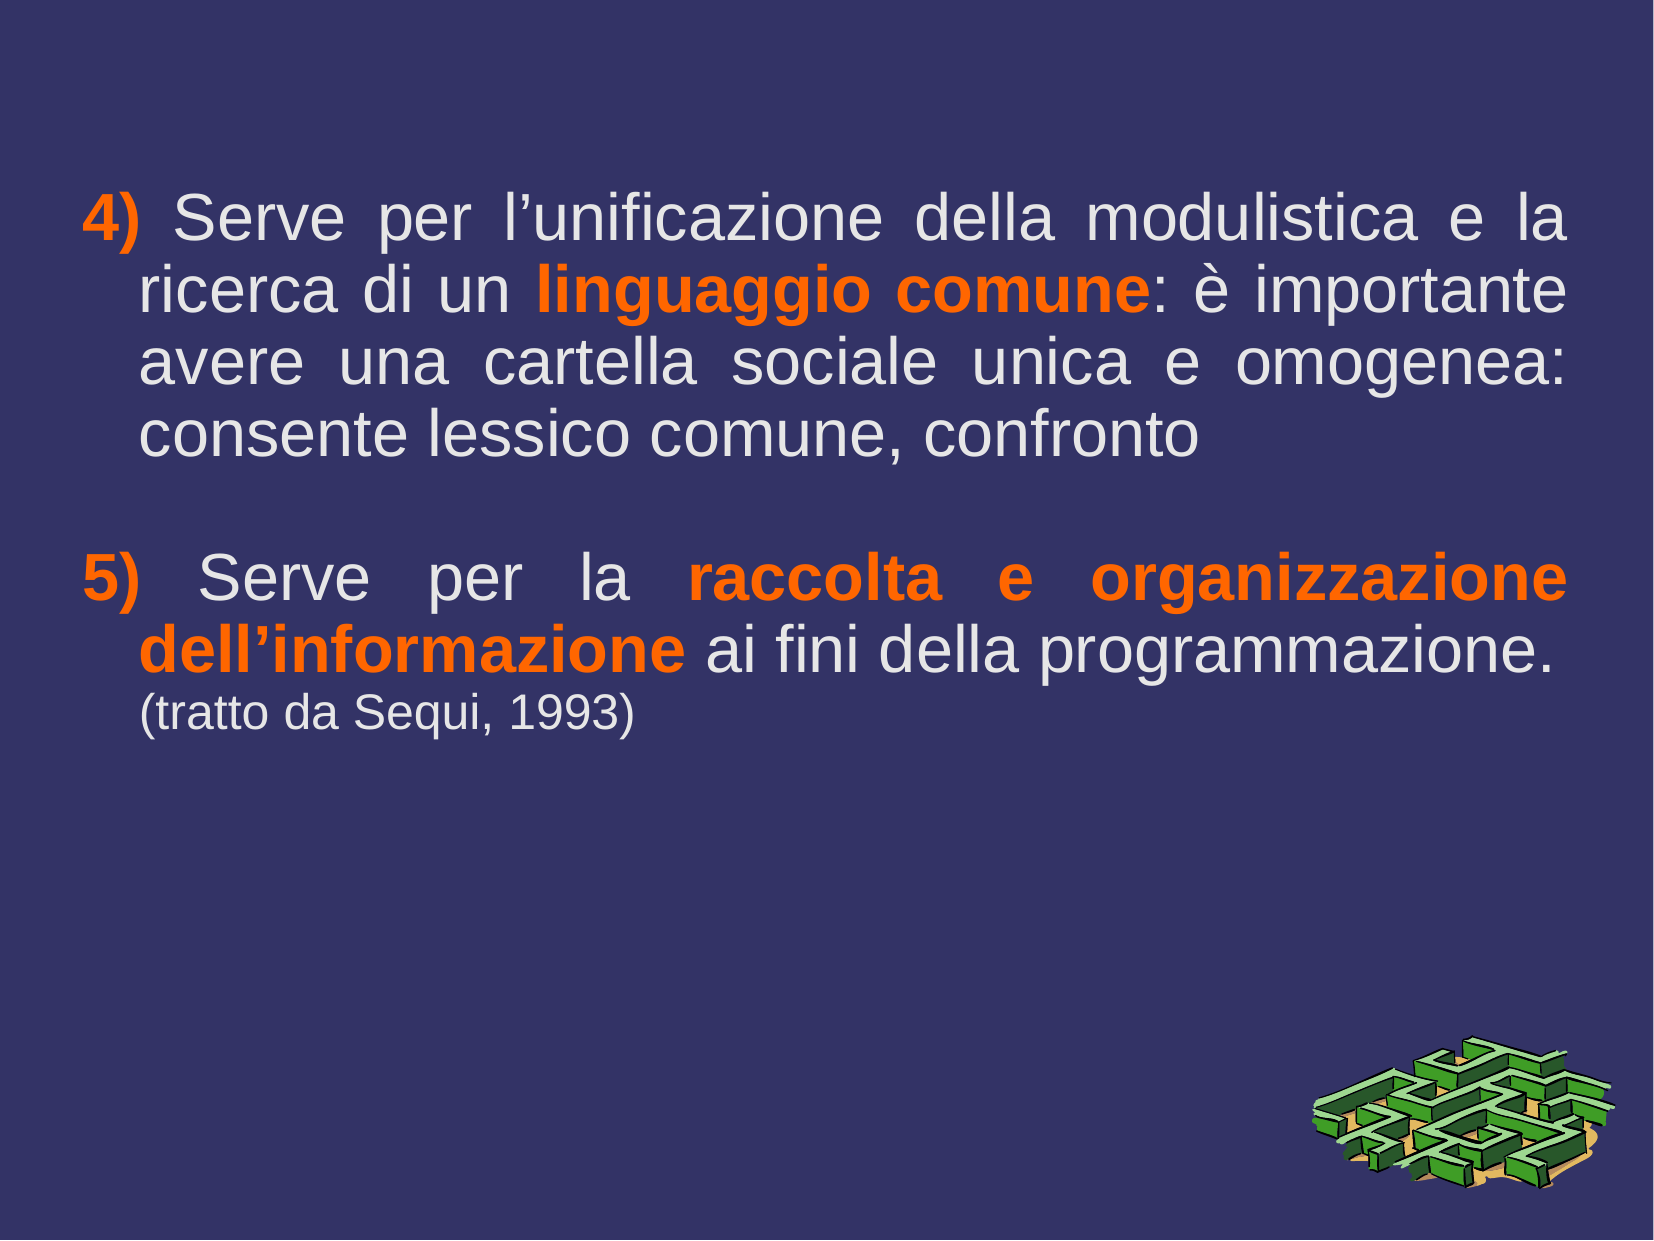

4) Serve per l’unificazione della modulistica e la ricerca di un linguaggio comune: è importante avere una cartella sociale unica e omogenea: consente lessico comune, confronto
5) Serve per la raccolta e organizzazione dell’informazione ai fini della programmazione.
	(tratto da Sequi, 1993)